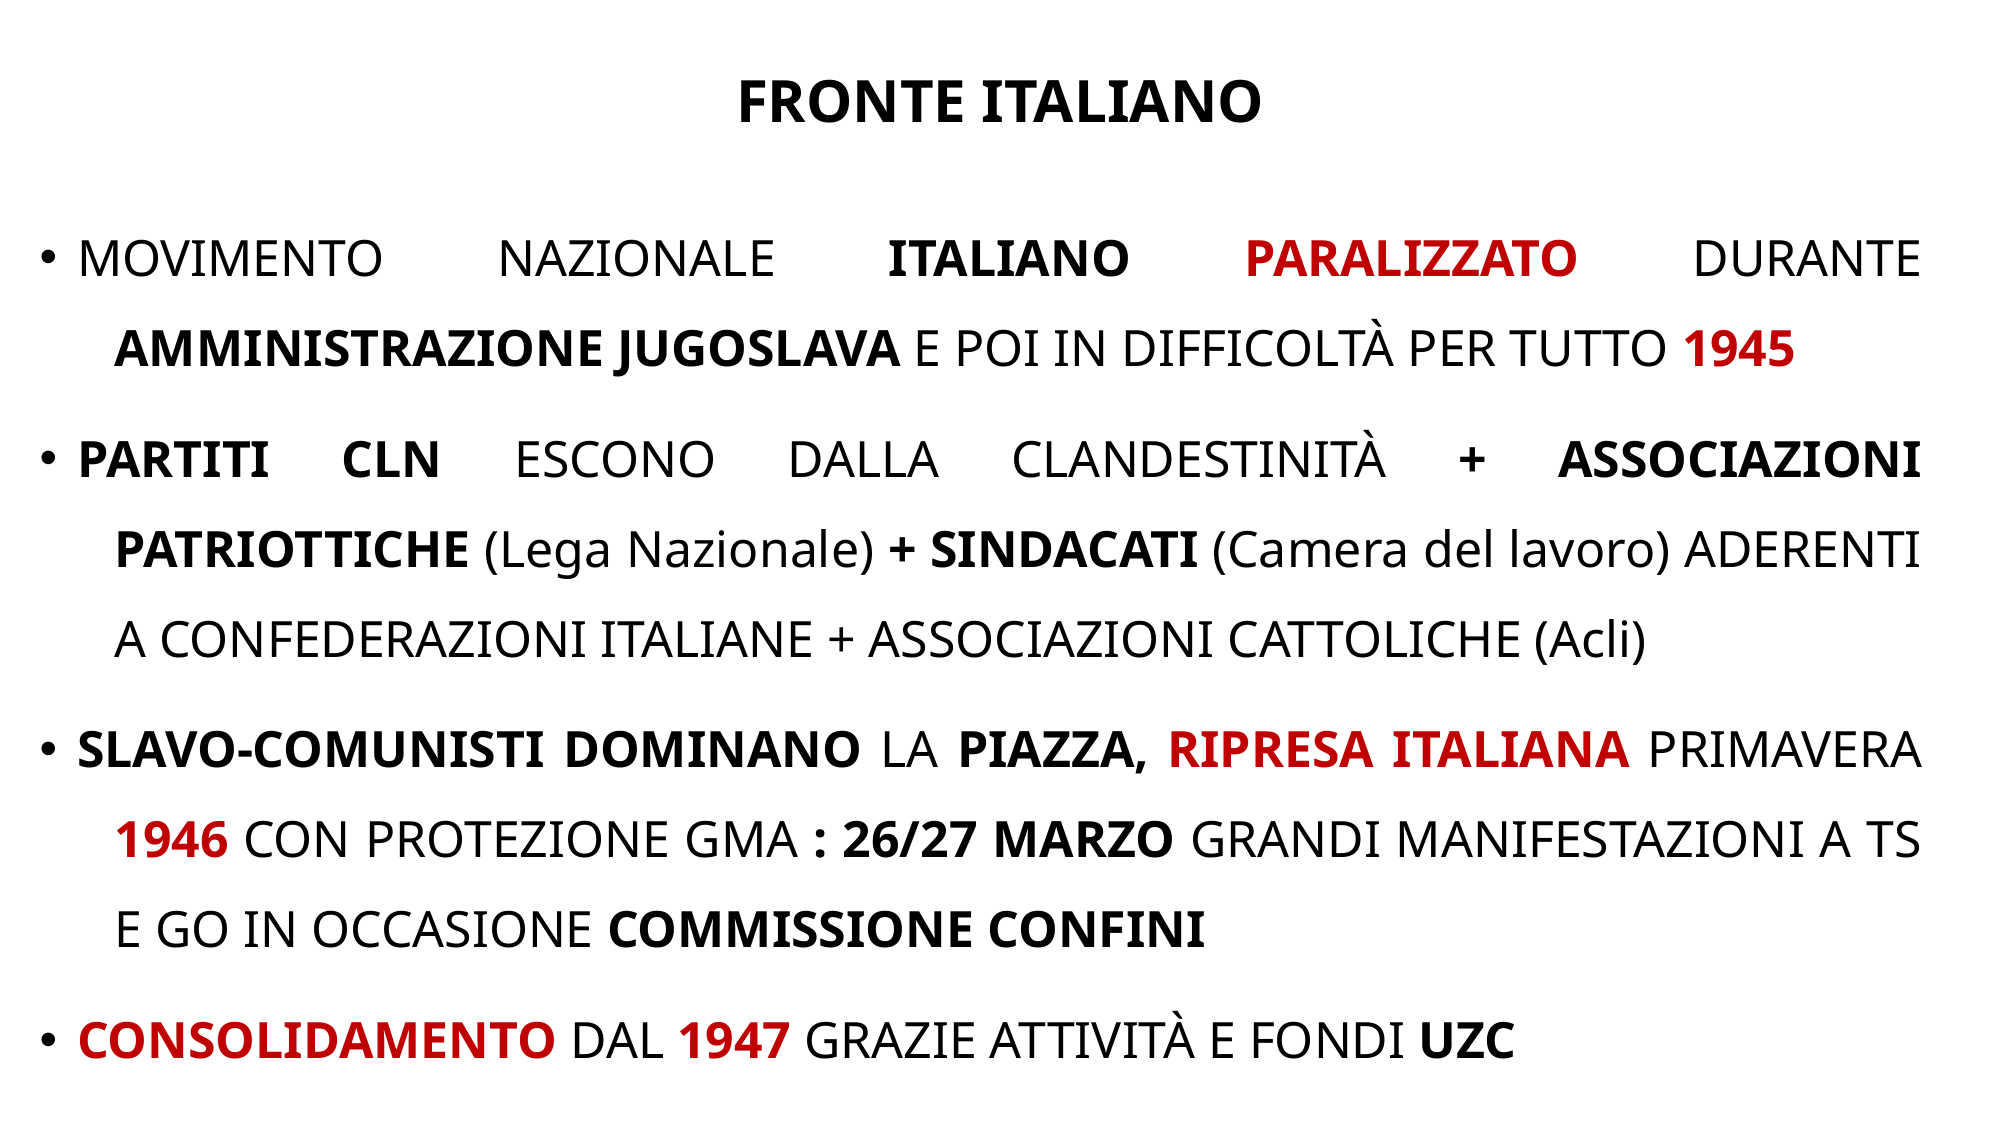

# FRONTE ITALIANO
MOVIMENTO NAZIONALE ITALIANO PARALIZZATO DURANTE AMMINISTRAZIONE JUGOSLAVA E POI IN DIFFICOLTÀ PER TUTTO 1945
PARTITI CLN ESCONO DALLA CLANDESTINITÀ + ASSOCIAZIONI PATRIOTTICHE (Lega Nazionale) + SINDACATI (Camera del lavoro) ADERENTI A CONFEDERAZIONI ITALIANE + ASSOCIAZIONI CATTOLICHE (Acli)
SLAVO-COMUNISTI DOMINANO LA PIAZZA, RIPRESA ITALIANA PRIMAVERA 1946 CON PROTEZIONE GMA : 26/27 MARZO GRANDI MANIFESTAZIONI A TS E GO IN OCCASIONE COMMISSIONE CONFINI
CONSOLIDAMENTO DAL 1947 GRAZIE ATTIVITÀ E FONDI UZC